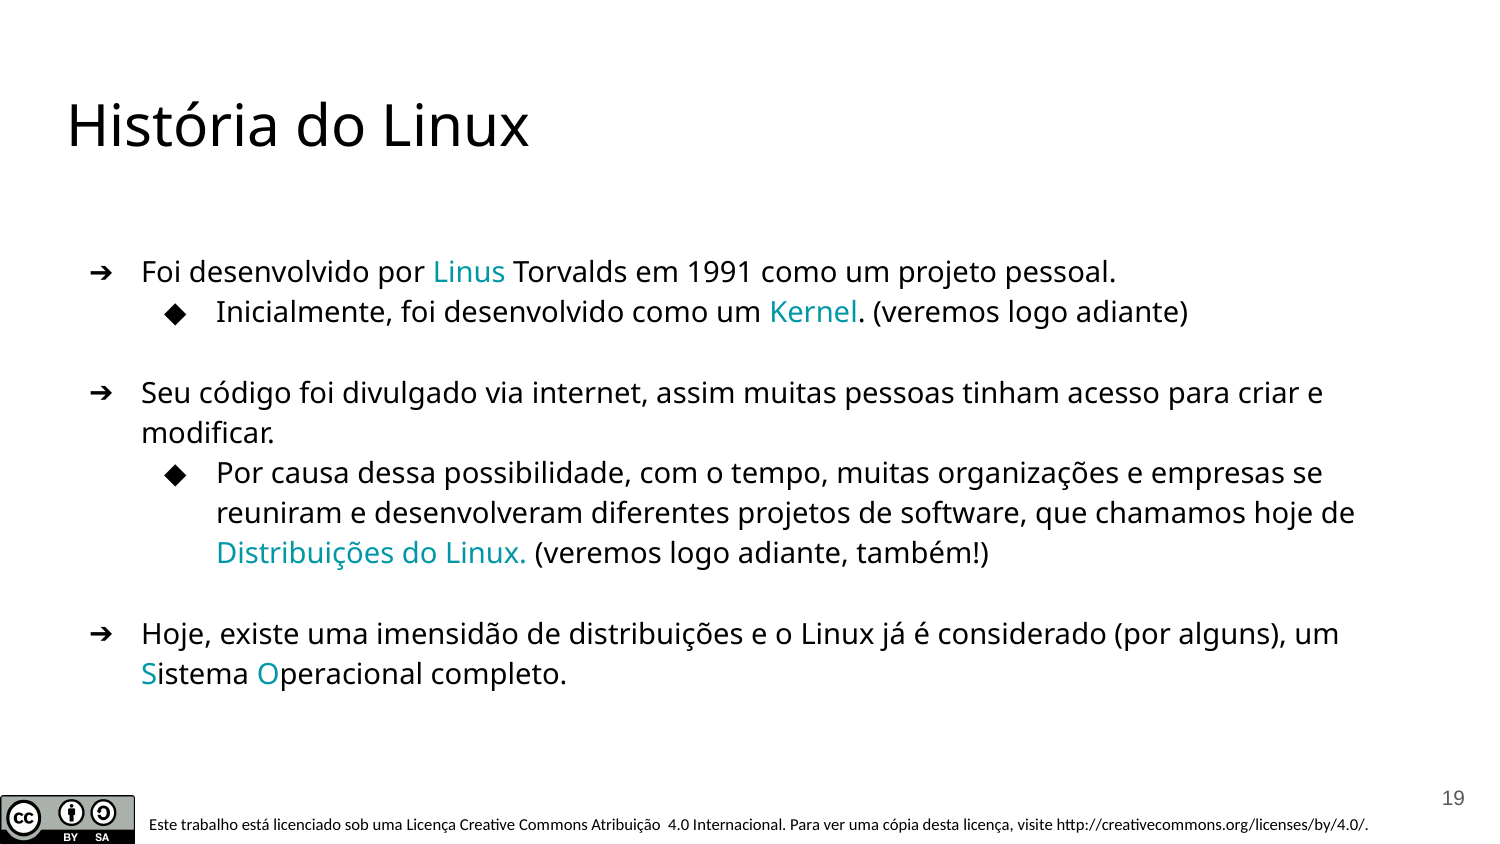

# História do Linux
Foi desenvolvido por Linus Torvalds em 1991 como um projeto pessoal.
Inicialmente, foi desenvolvido como um Kernel. (veremos logo adiante)
Seu código foi divulgado via internet, assim muitas pessoas tinham acesso para criar e modificar.
Por causa dessa possibilidade, com o tempo, muitas organizações e empresas se reuniram e desenvolveram diferentes projetos de software, que chamamos hoje de Distribuições do Linux. (veremos logo adiante, também!)
Hoje, existe uma imensidão de distribuições e o Linux já é considerado (por alguns), um Sistema Operacional completo.
Este trabalho está licenciado sob uma Licença Creative Commons Atribuição 4.0 Internacional. Para ver uma cópia desta licença, visite http://creativecommons.org/licenses/by/4.0/.